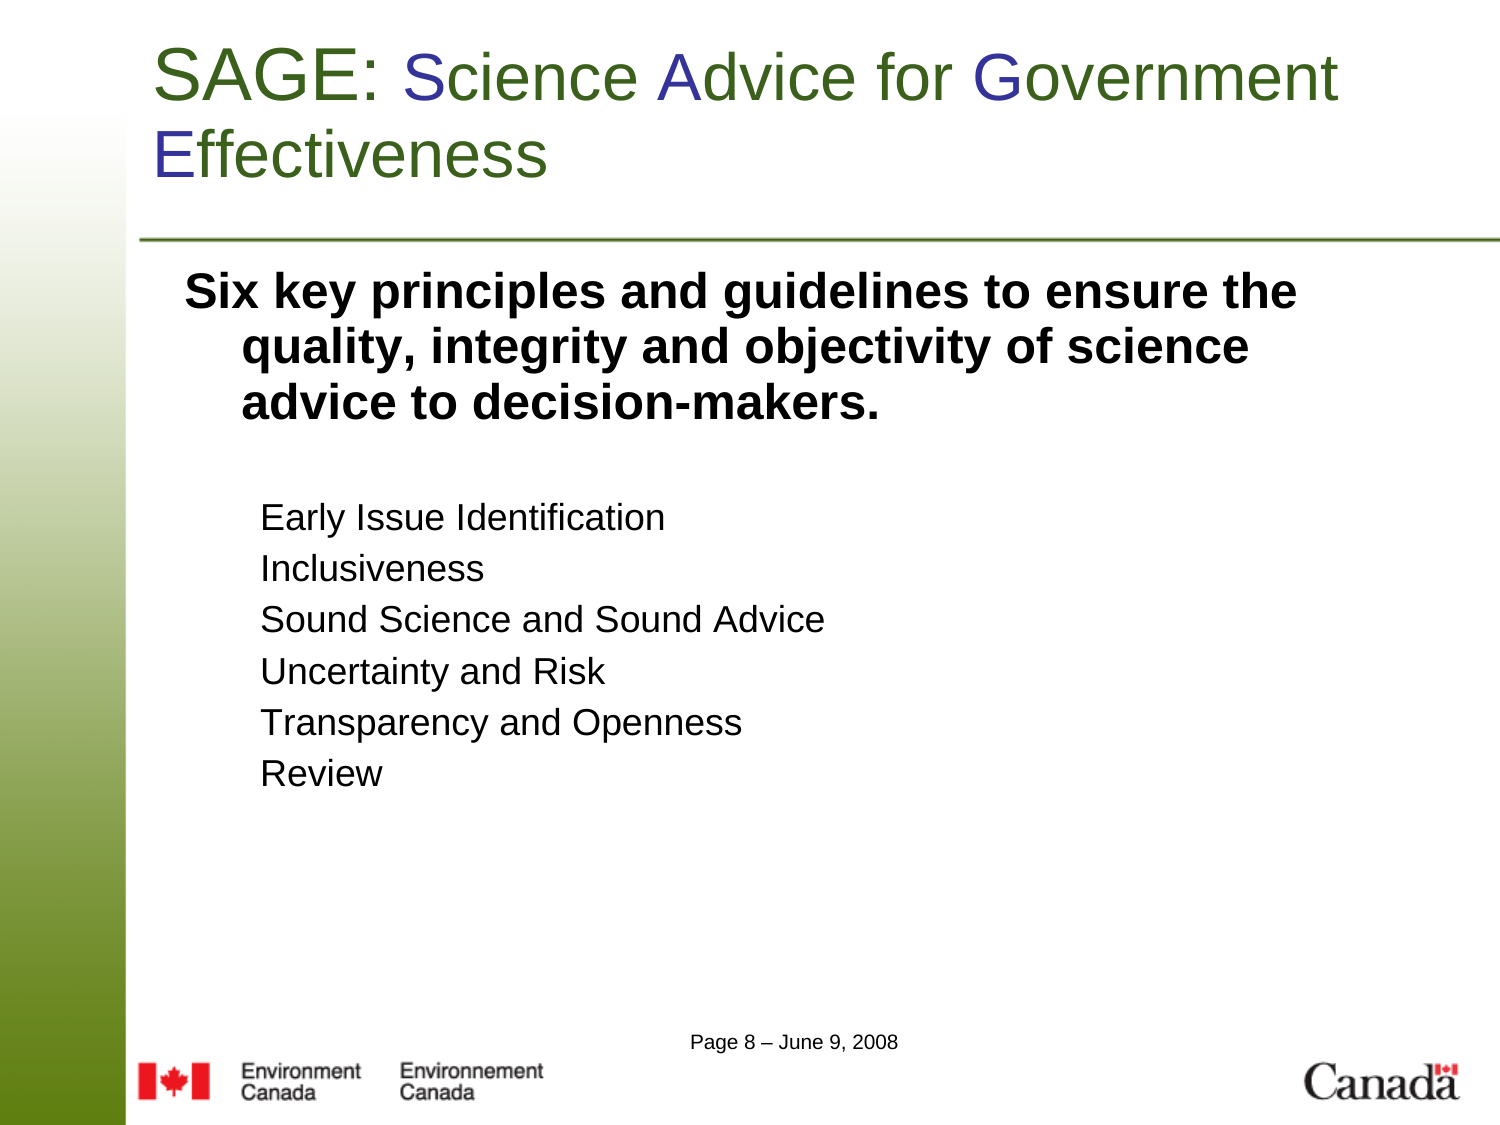

# SAGE: Science Advice for Government Effectiveness
Six key principles and guidelines to ensure the quality, integrity and objectivity of science advice to decision-makers.
Early Issue Identification
Inclusiveness
Sound Science and Sound Advice
Uncertainty and Risk
Transparency and Openness
Review